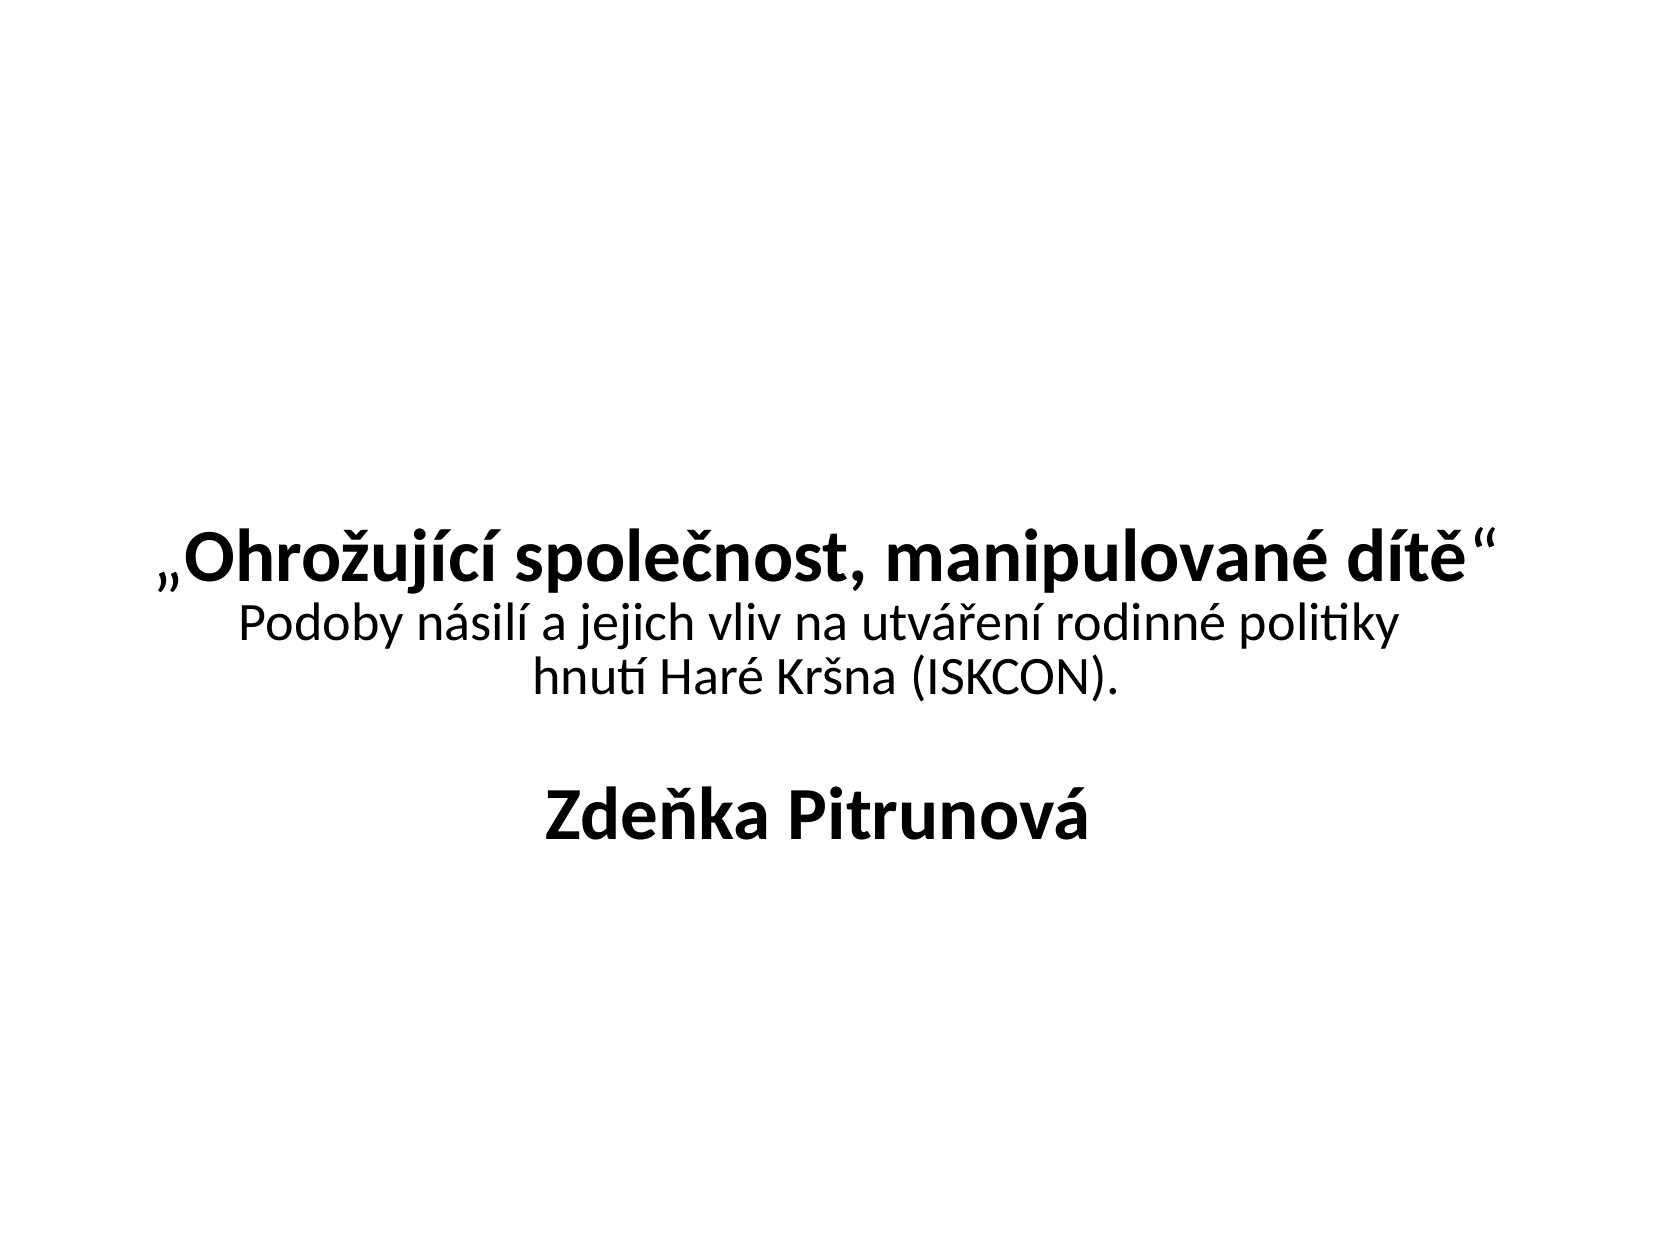

# „Ohrožující společnost, manipulované dítě“
Podoby násilí a jejich vliv na utváření rodinné politiky
hnutí Haré Kršna (ISKCON).
Zdeňka Pitrunová